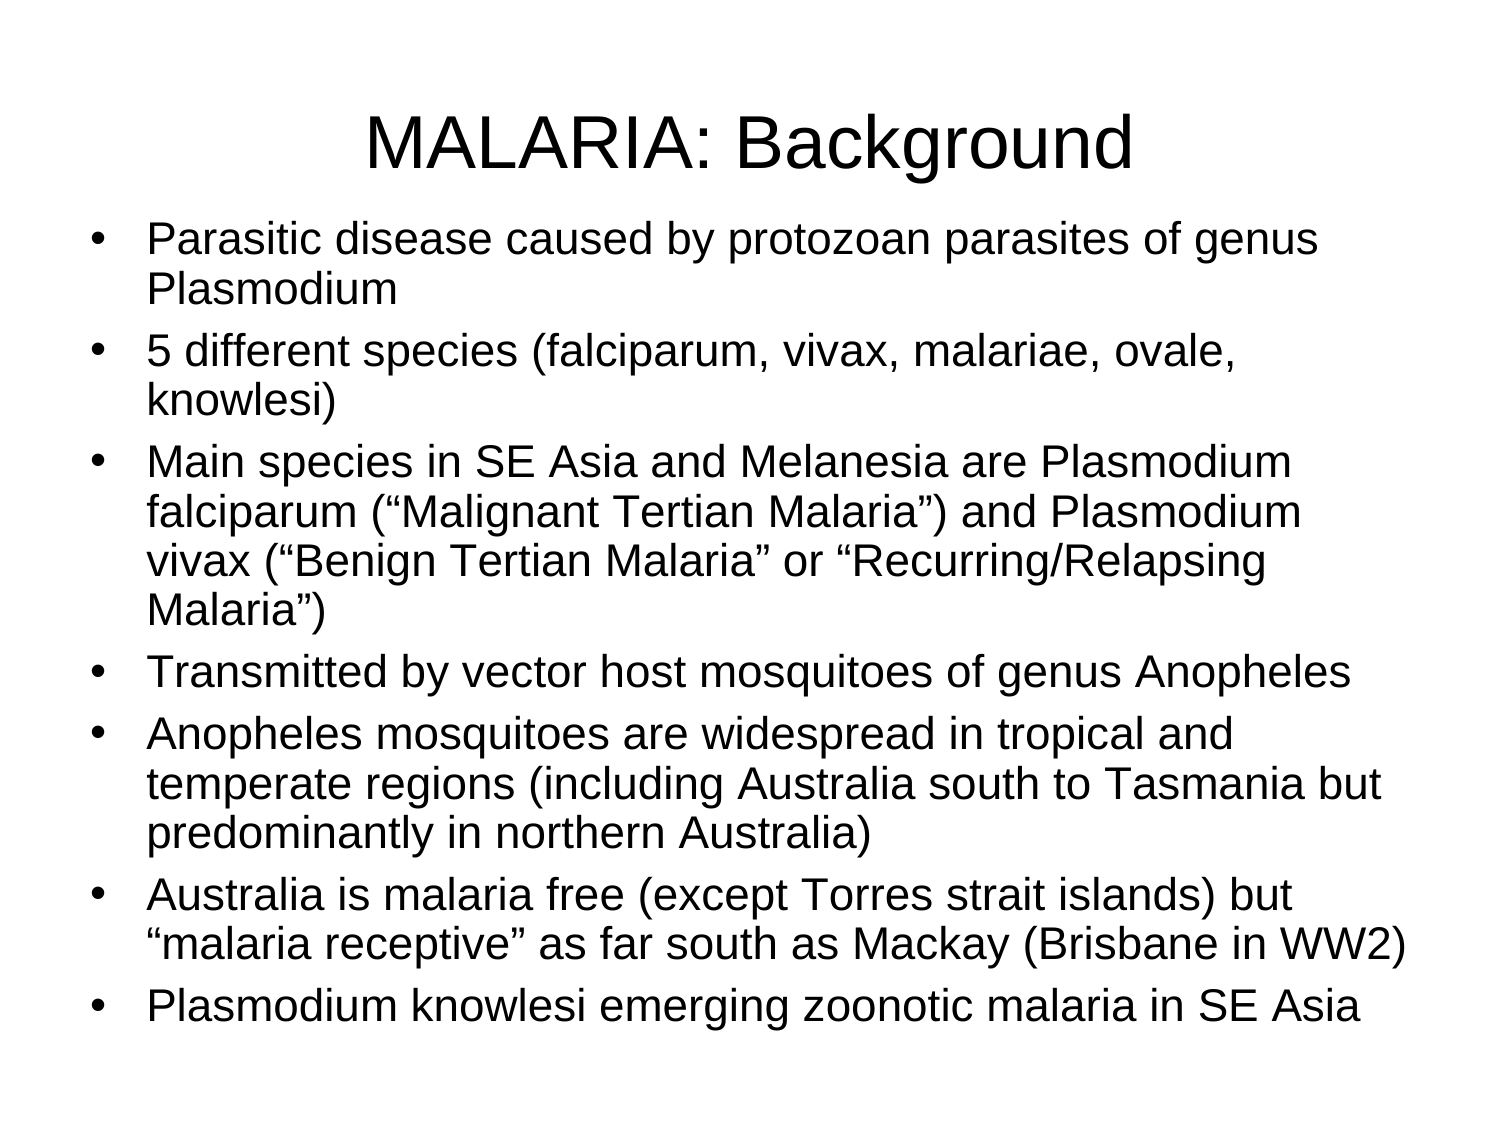

# MALARIA: Background
Parasitic disease caused by protozoan parasites of genus Plasmodium
5 different species (falciparum, vivax, malariae, ovale, knowlesi)
Main species in SE Asia and Melanesia are Plasmodium falciparum (“Malignant Tertian Malaria”) and Plasmodium vivax (“Benign Tertian Malaria” or “Recurring/Relapsing Malaria”)
Transmitted by vector host mosquitoes of genus Anopheles
Anopheles mosquitoes are widespread in tropical and temperate regions (including Australia south to Tasmania but predominantly in northern Australia)
Australia is malaria free (except Torres strait islands) but “malaria receptive” as far south as Mackay (Brisbane in WW2)
Plasmodium knowlesi emerging zoonotic malaria in SE Asia